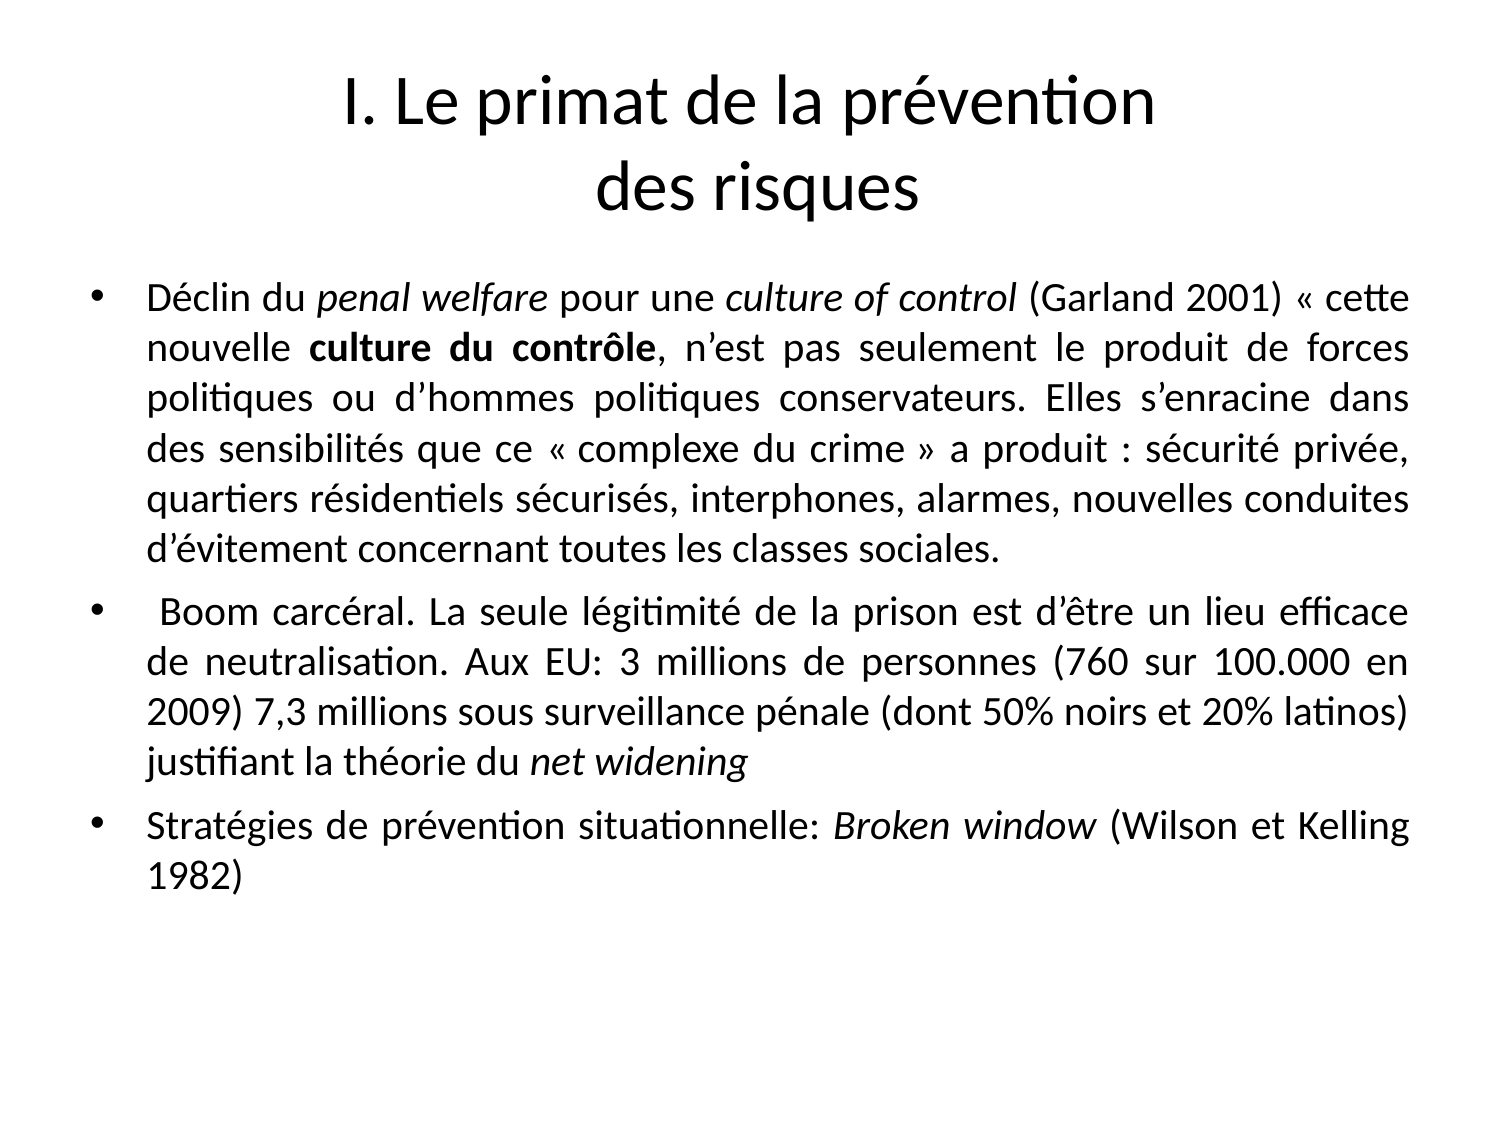

# I. Le primat de la prévention des risques
Déclin du penal welfare pour une culture of control (Garland 2001) « cette nouvelle culture du contrôle, n’est pas seulement le produit de forces politiques ou d’hommes politiques conservateurs. Elles s’enracine dans des sensibilités que ce « complexe du crime » a produit : sécurité privée, quartiers résidentiels sécurisés, interphones, alarmes, nouvelles conduites d’évitement concernant toutes les classes sociales.
 Boom carcéral. La seule légitimité de la prison est d’être un lieu efficace de neutralisation. Aux EU: 3 millions de personnes (760 sur 100.000 en 2009) 7,3 millions sous surveillance pénale (dont 50% noirs et 20% latinos) justifiant la théorie du net widening
Stratégies de prévention situationnelle: Broken window (Wilson et Kelling 1982)